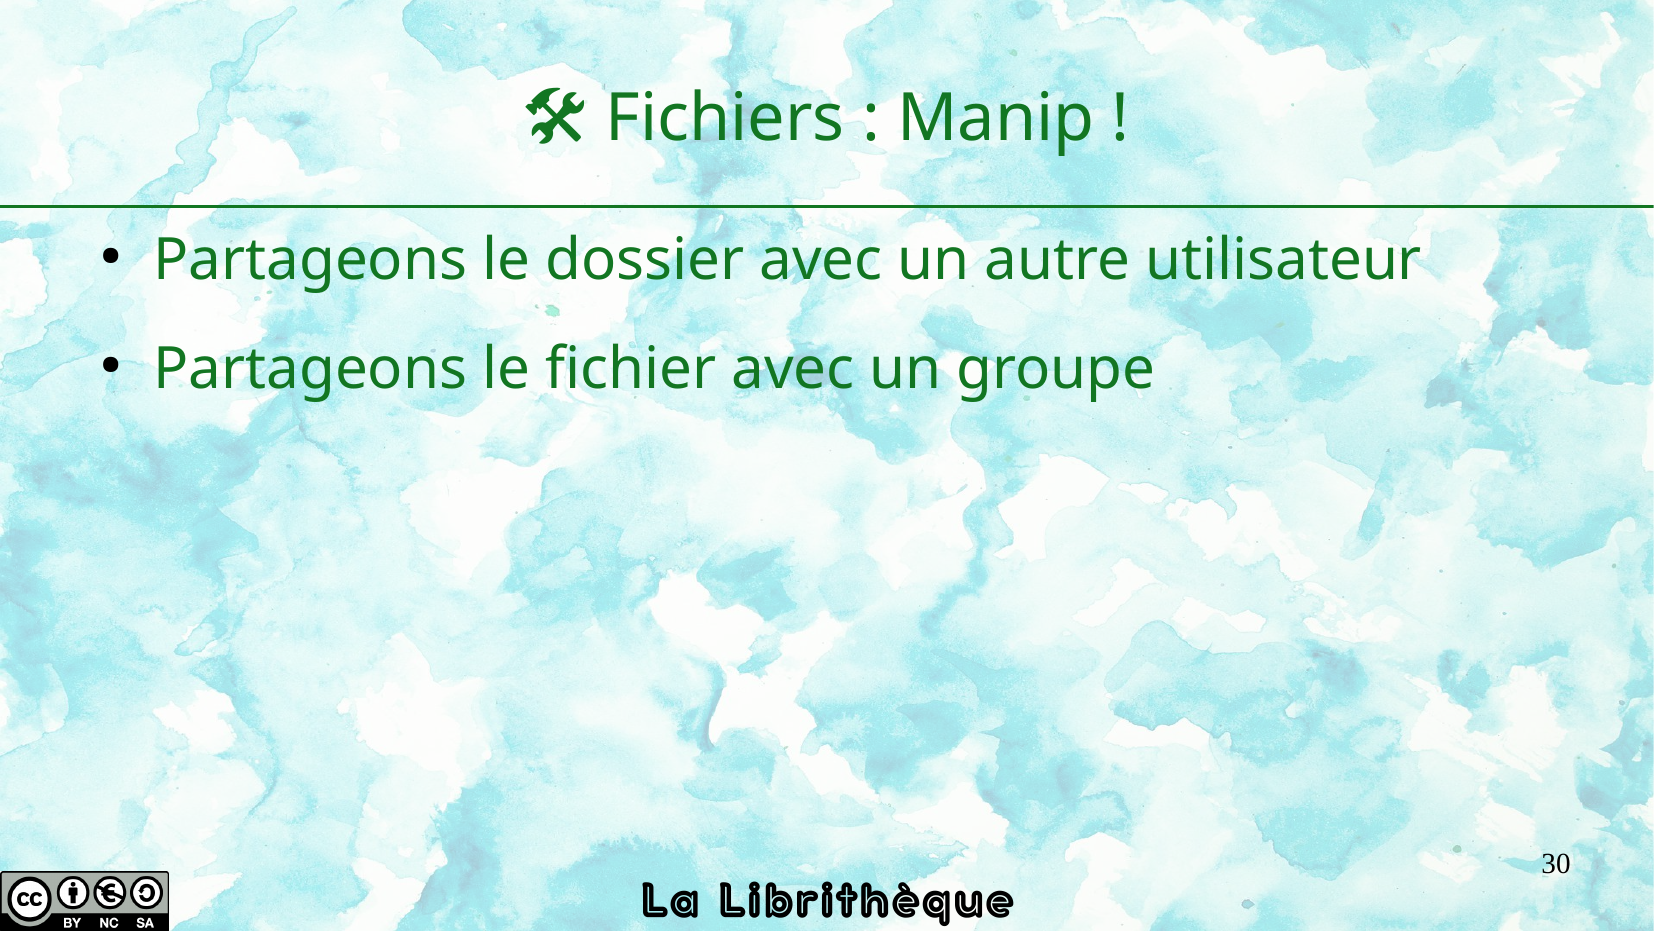

# 🛠 Fichiers : Manip !
Partageons le dossier avec un autre utilisateur
Partageons le fichier avec un groupe
30